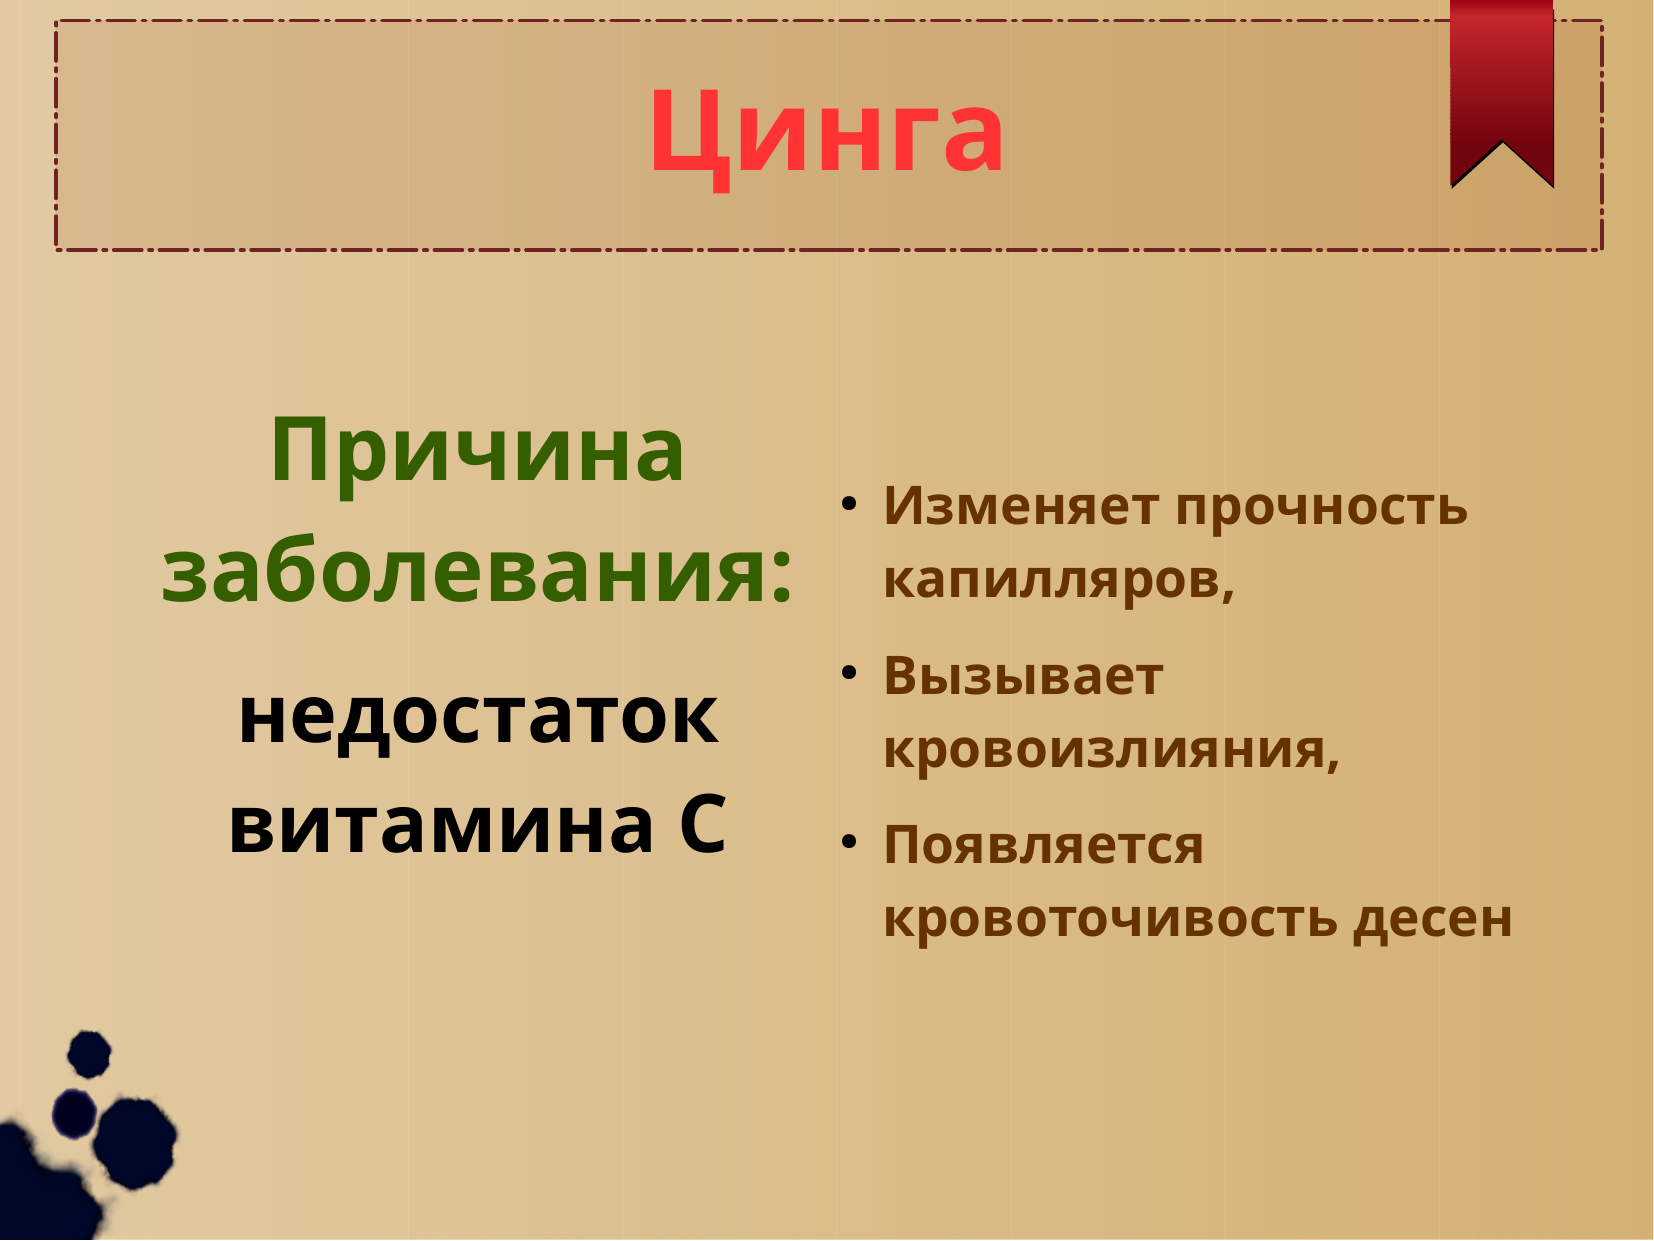

# Цинга
Причина заболевания:
недостаток витамина С
Изменяет прочность капилляров,
Вызывает кровоизлияния,
Появляется кровоточивость десен